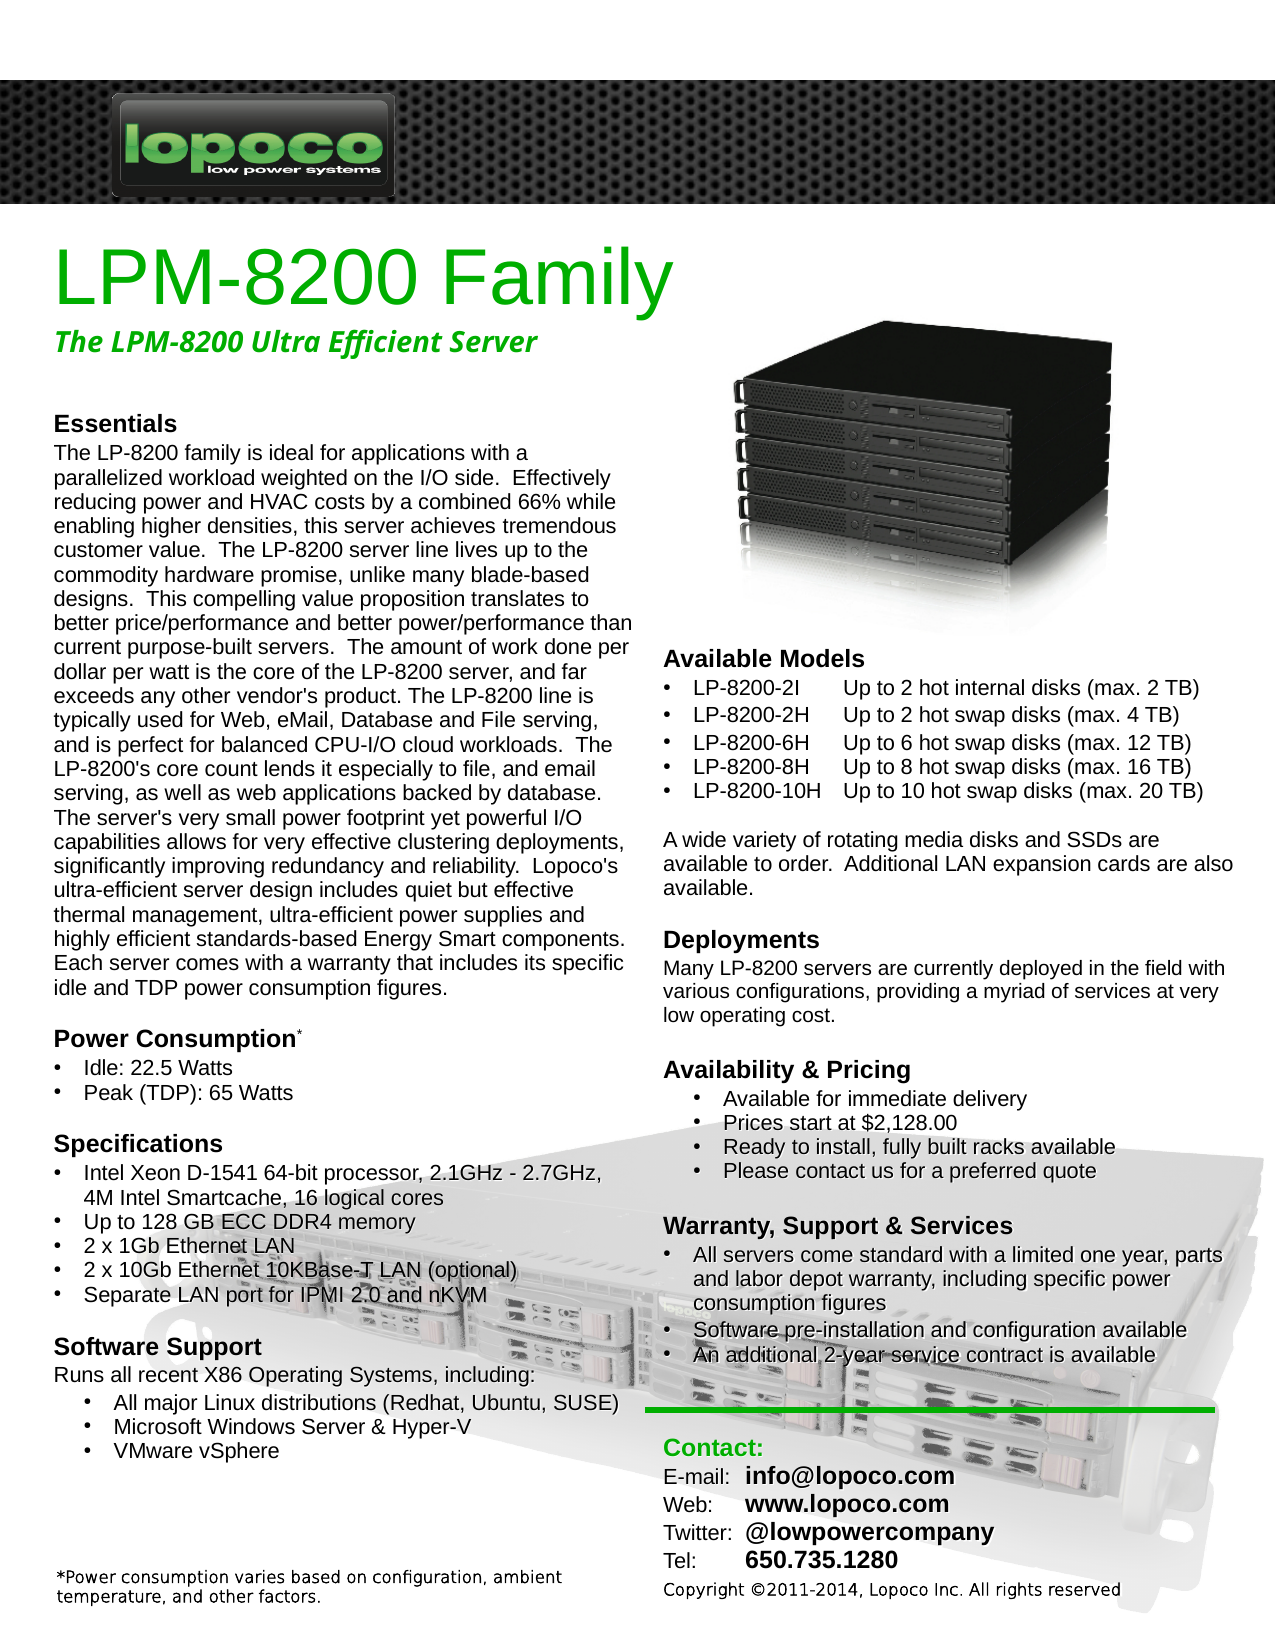

LPM-8200 Family
The LPM-8200 Ultra Efficient Server
# Essentials
The LP-8200 family is ideal for applications with a parallelized workload weighted on the I/O side. Effectively reducing power and HVAC costs by a combined 66% while enabling higher densities, this server achieves tremendous customer value. The LP-8200 server line lives up to the commodity hardware promise, unlike many blade-based designs. This compelling value proposition translates to better price/performance and better power/performance than current purpose-built servers. The amount of work done per dollar per watt is the core of the LP-8200 server, and far exceeds any other vendor's product. The LP-8200 line is typically used for Web, eMail, Database and File serving, and is perfect for balanced CPU-I/O cloud workloads. The LP-8200's core count lends it especially to file, and email serving, as well as web applications backed by database. The server's very small power footprint yet powerful I/O capabilities allows for very effective clustering deployments, significantly improving redundancy and reliability. Lopoco's ultra-efficient server design includes quiet but effective thermal management, ultra-efficient power supplies and highly efficient standards-based Energy Smart components. Each server comes with a warranty that includes its specific idle and TDP power consumption figures.
Power Consumption*
Idle: 22.5 Watts
Peak (TDP): 65 Watts
Specifications
Intel Xeon D-1541 64-bit processor, 2.1GHz - 2.7GHz, 4M Intel Smartcache, 16 logical cores
Up to 128 GB ECC DDR4 memory
2 x 1Gb Ethernet LAN
2 x 10Gb Ethernet 10KBase-T LAN (optional)
Separate LAN port for IPMI 2.0 and nKVM
Software Support
Runs all recent X86 Operating Systems, including:
All major Linux distributions (Redhat, Ubuntu, SUSE)
Microsoft Windows Server & Hyper-V
VMware vSphere
Available Models
LP-8200-2I	Up to 2 hot internal disks (max. 2 TB)
LP-8200-2H	Up to 2 hot swap disks (max. 4 TB)
LP-8200-6H	Up to 6 hot swap disks (max. 12 TB)
LP-8200-8H	Up to 8 hot swap disks (max. 16 TB)
LP-8200-10H	Up to 10 hot swap disks (max. 20 TB)
A wide variety of rotating media disks and SSDs are available to order. Additional LAN expansion cards are also available.
Deployments
Many LP-8200 servers are currently deployed in the field with various configurations, providing a myriad of services at very low operating cost.
Availability & Pricing
Available for immediate delivery
Prices start at $2,128.00
Ready to install, fully built racks available
Please contact us for a preferred quote
Warranty, Support & Services
All servers come standard with a limited one year, parts and labor depot warranty, including specific power consumption figures
Software pre-installation and configuration available
An additional 2-year service contract is available
Contact:
E-mail:	 info@lopoco.com
Web:	 www.lopoco.com
Twitter:	 @lowpowercompany
Tel:	 650.735.1280
Copyright ©2011-2014, Lopoco Inc. All rights reserved
*Power consumption varies based on configuration, ambient temperature, and other factors.